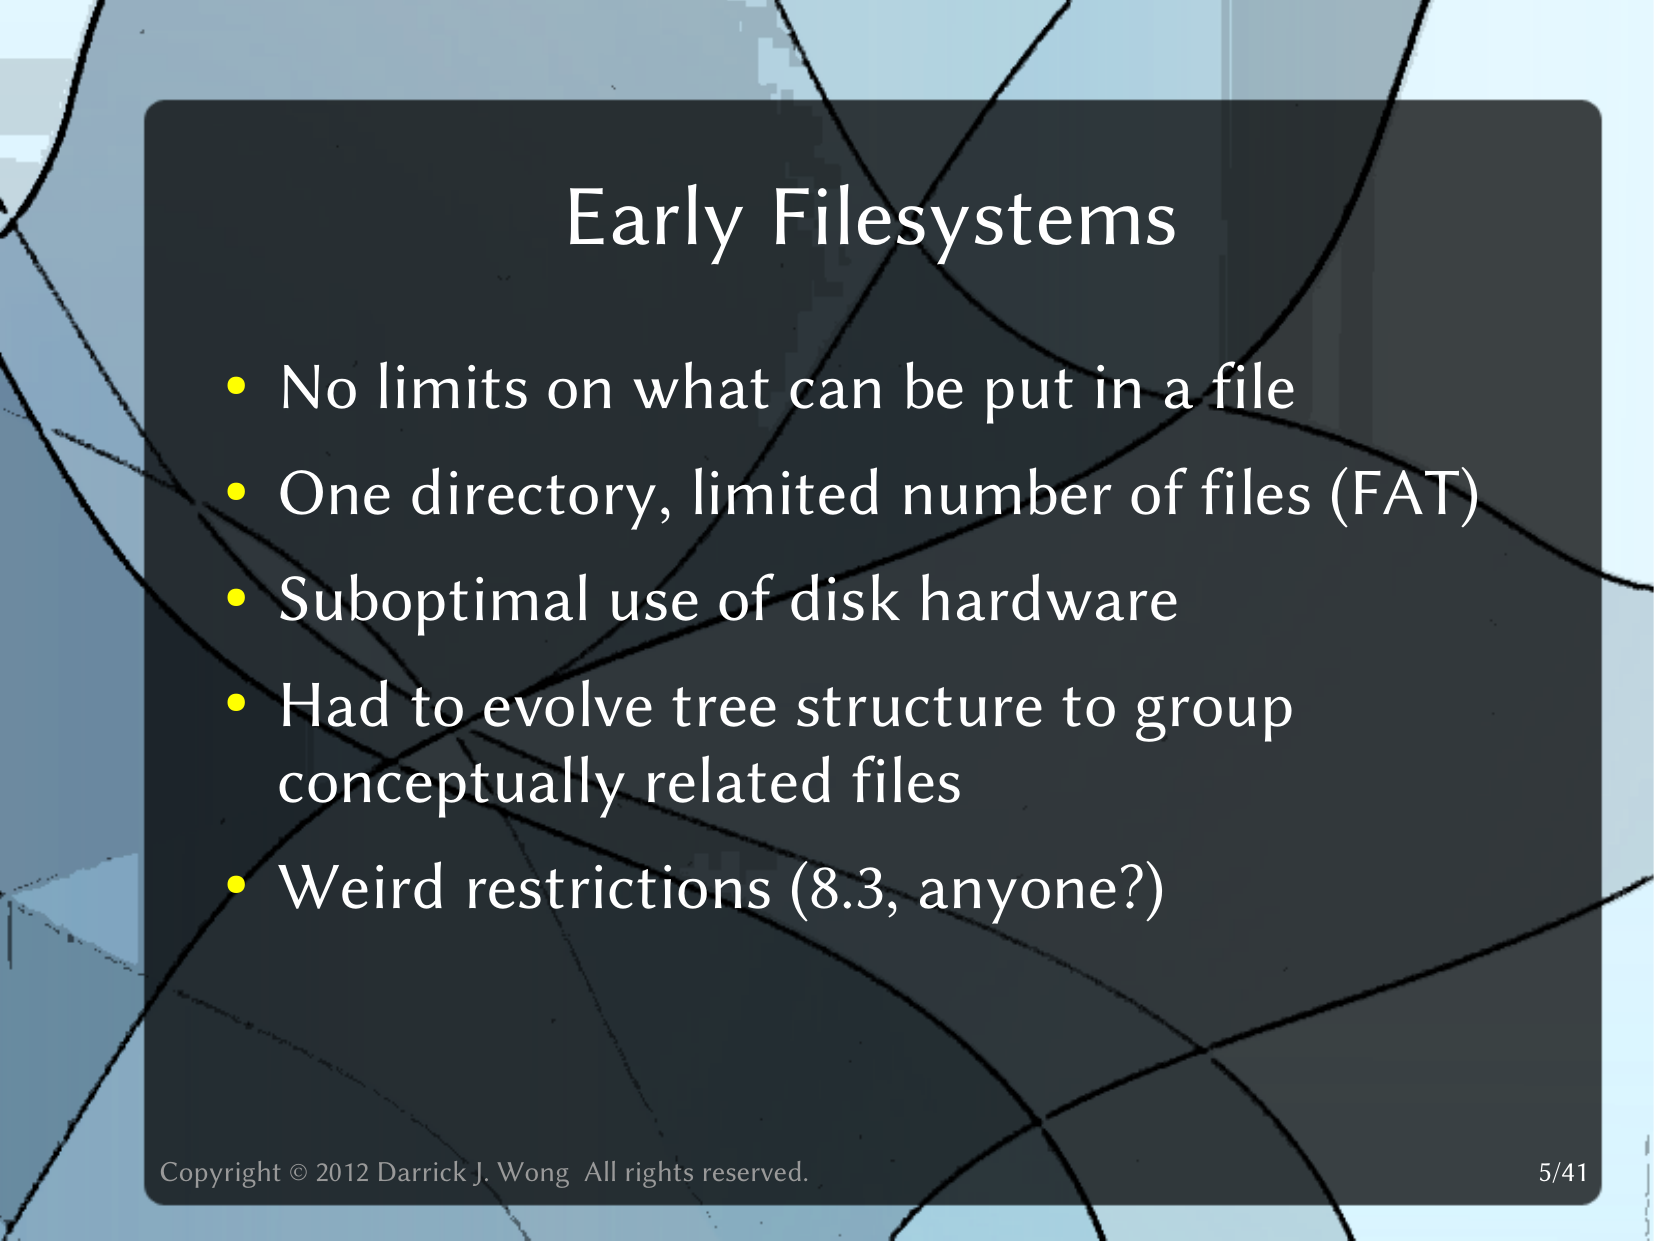

# Early Filesystems
No limits on what can be put in a file
One directory, limited number of files (FAT)
Suboptimal use of disk hardware
Had to evolve tree structure to group conceptually related files
Weird restrictions (8.3, anyone?)
5